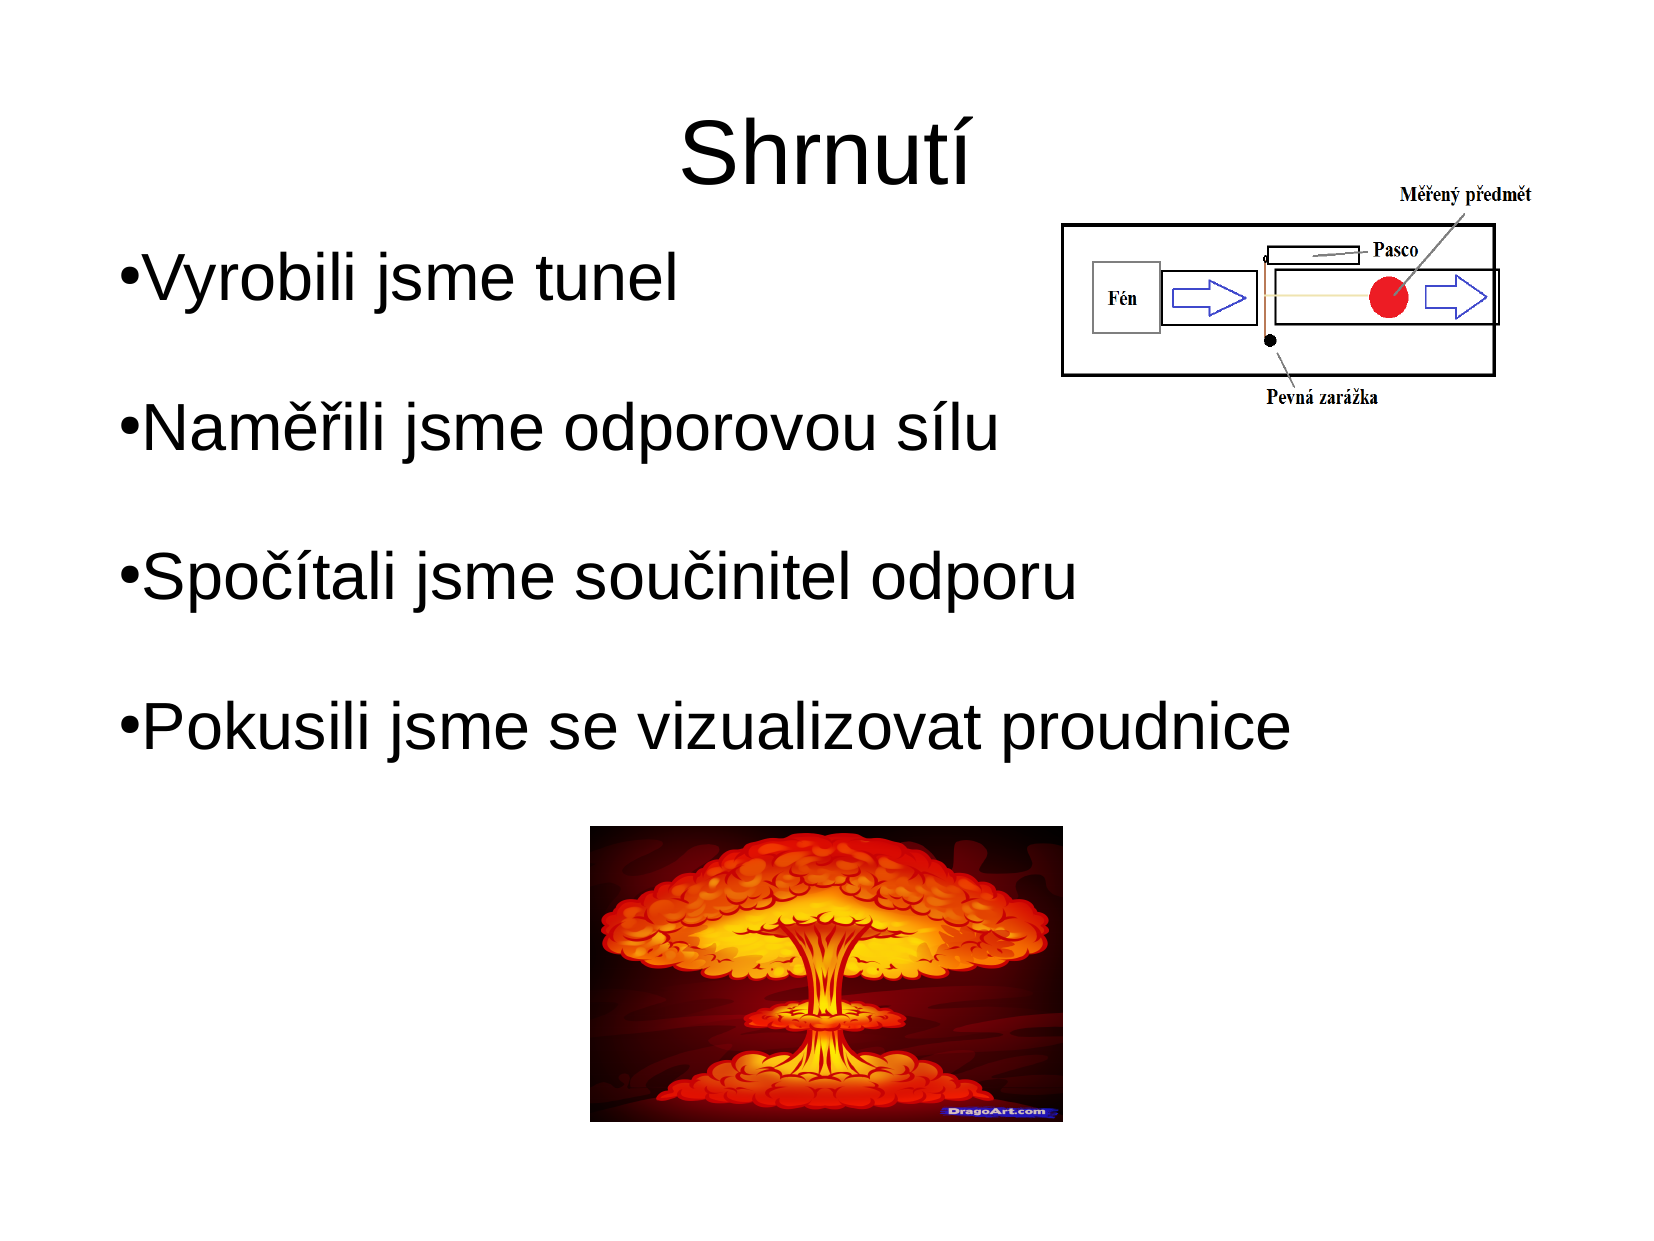

# Shrnutí
Vyrobili jsme tunel
Naměřili jsme odporovou sílu
Spočítali jsme součinitel odporu
Pokusili jsme se vizualizovat proudnice